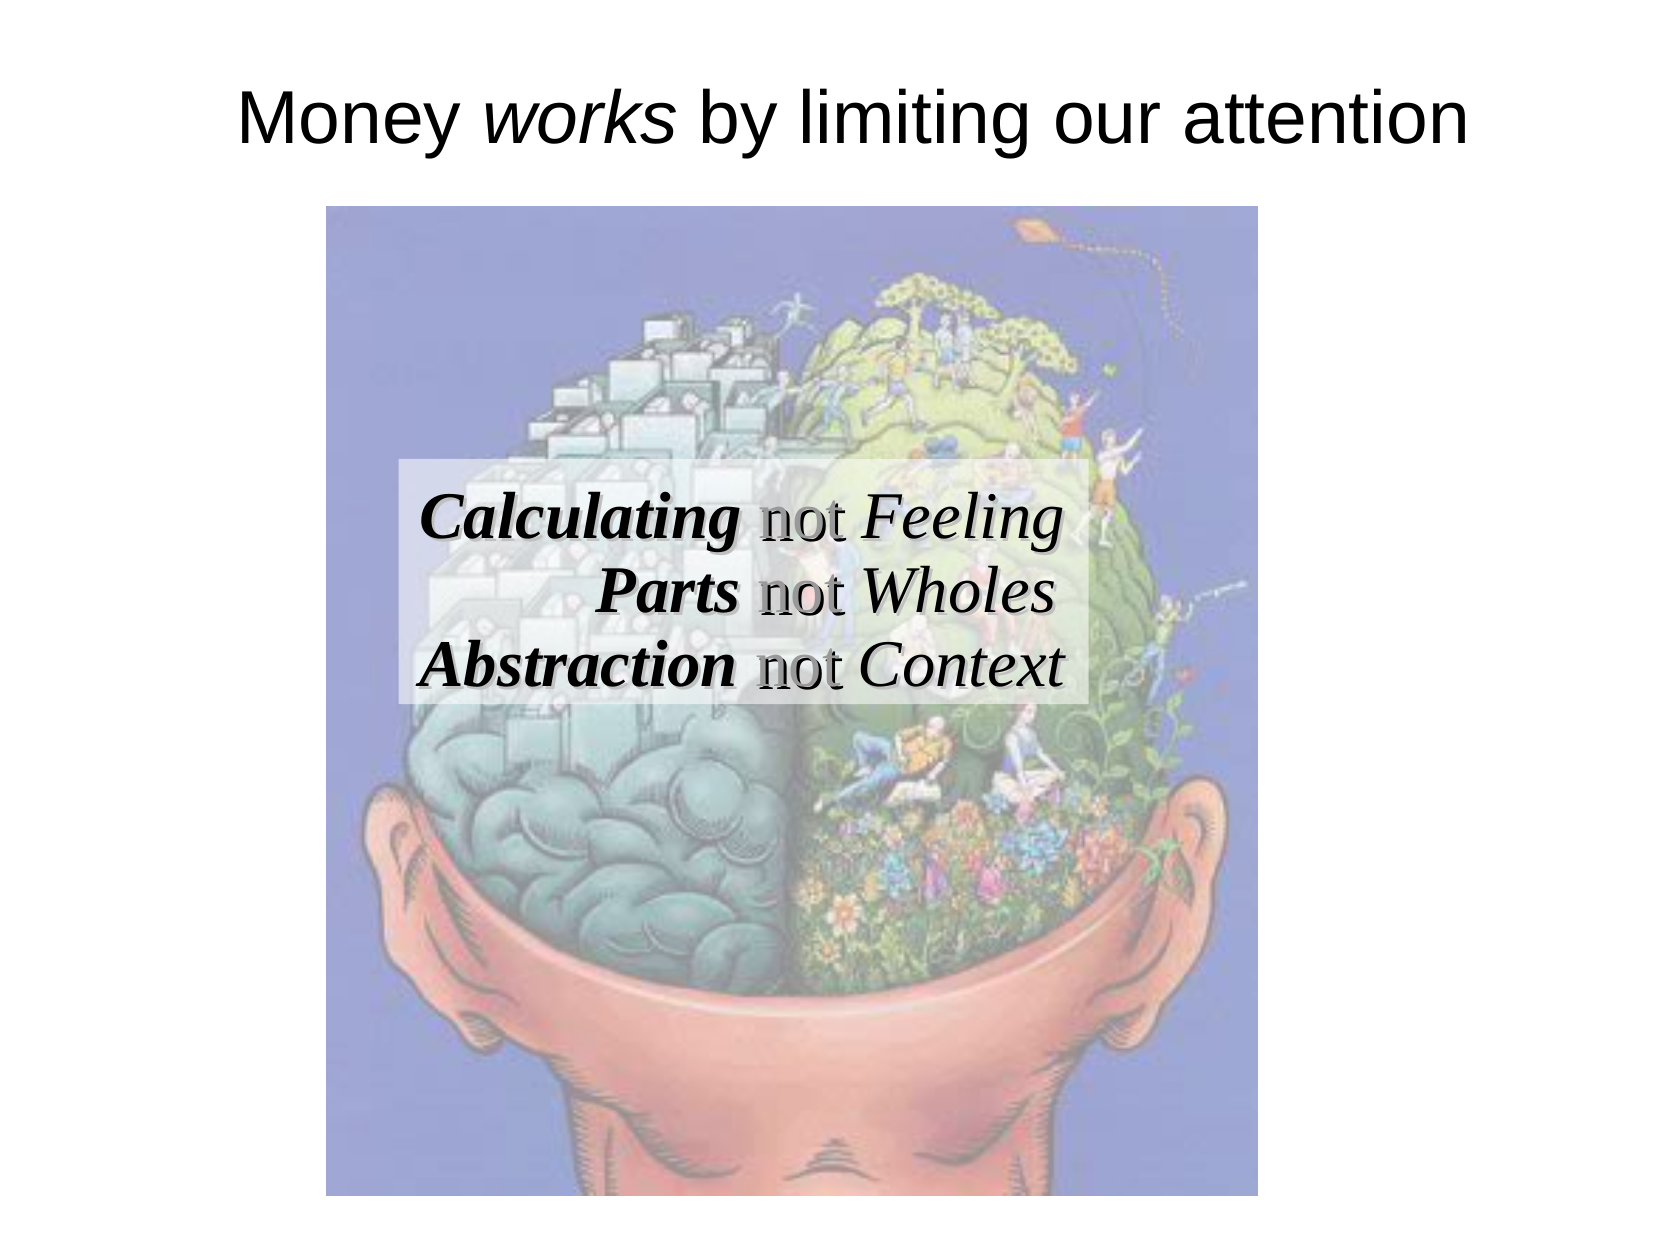

Money works by limiting our attention
 Calculating not Feeling
 Parts not Wholes
 Abstraction not Context